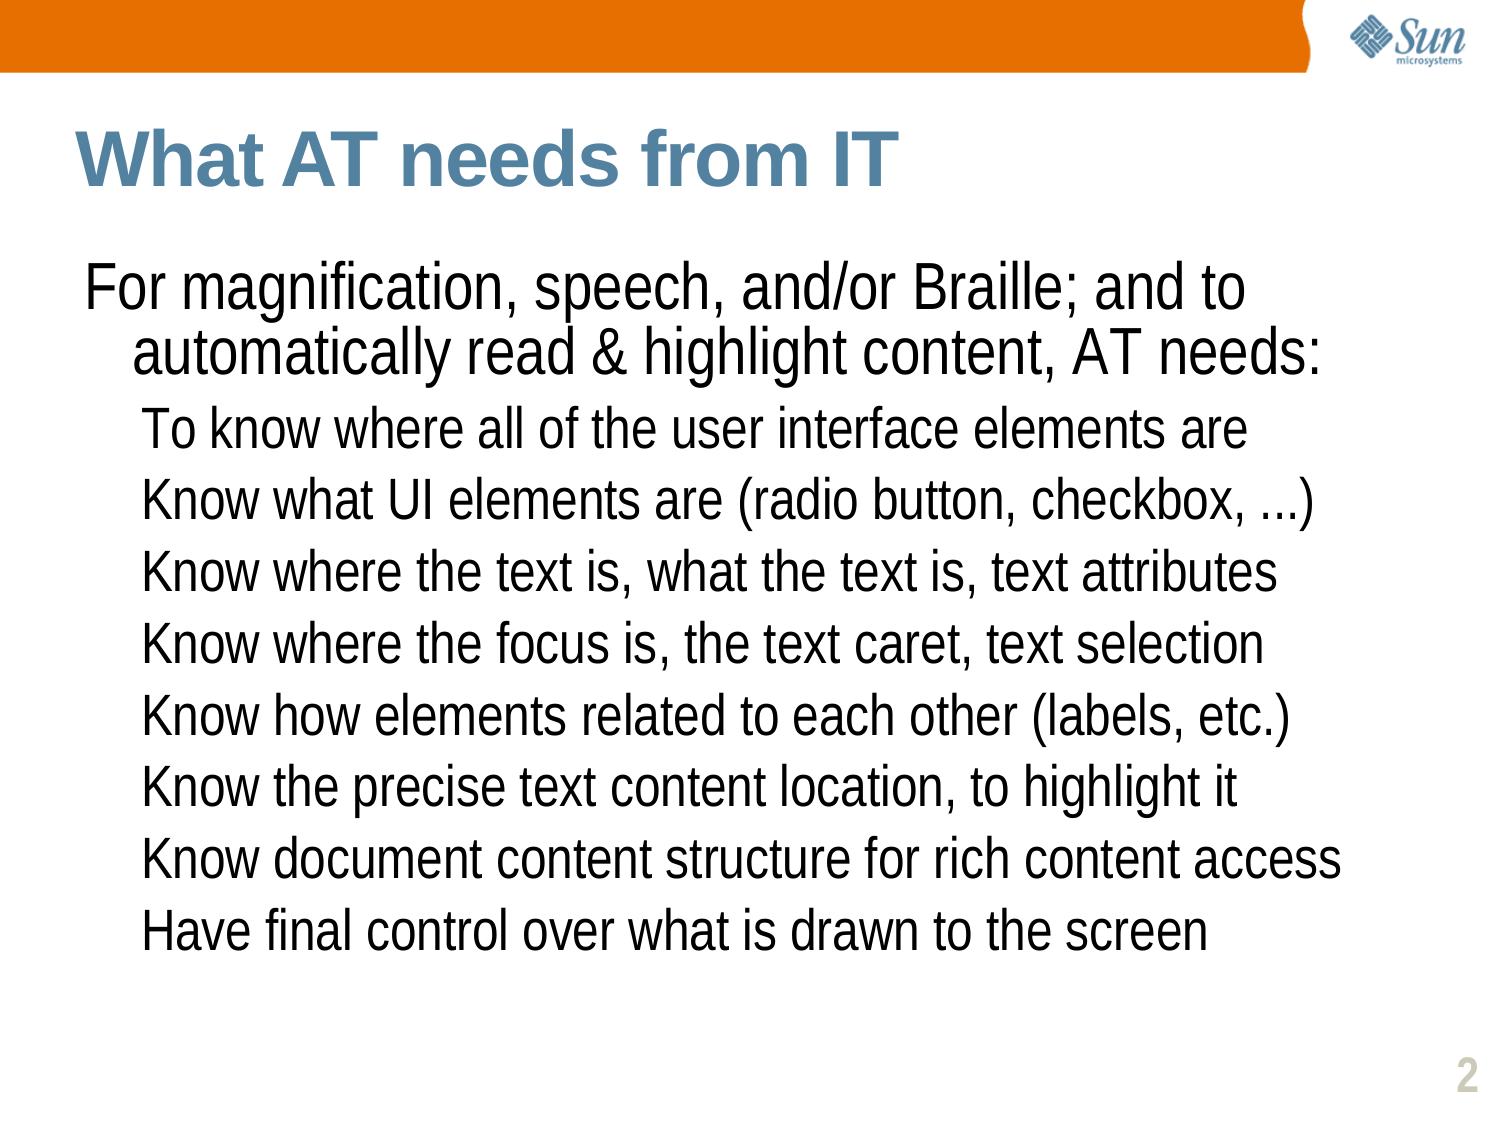

# What AT needs from IT
For magnification, speech, and/or Braille; and to automatically read & highlight content, AT needs:
To know where all of the user interface elements are
Know what UI elements are (radio button, checkbox, ...)
Know where the text is, what the text is, text attributes
Know where the focus is, the text caret, text selection
Know how elements related to each other (labels, etc.)
Know the precise text content location, to highlight it
Know document content structure for rich content access
Have final control over what is drawn to the screen